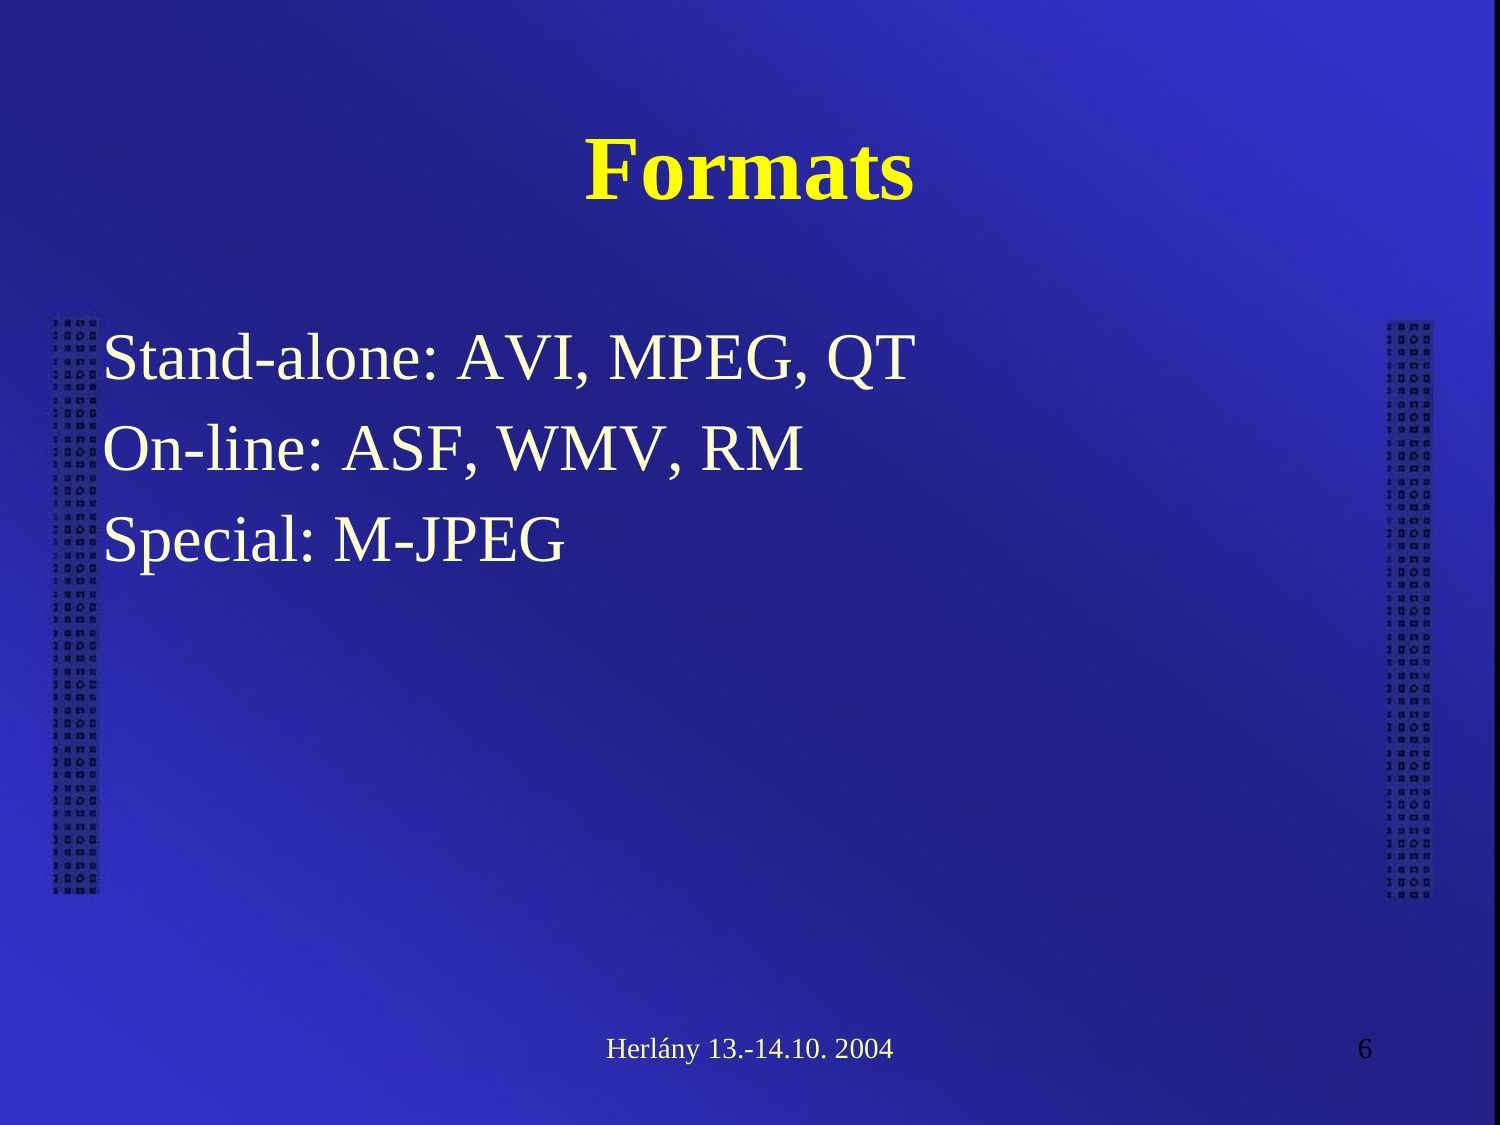

# Formats
Stand-alone: AVI, MPEG, QT
On-line: ASF, WMV, RM
Special: M-JPEG
Herlány 13.-14.10. 2004